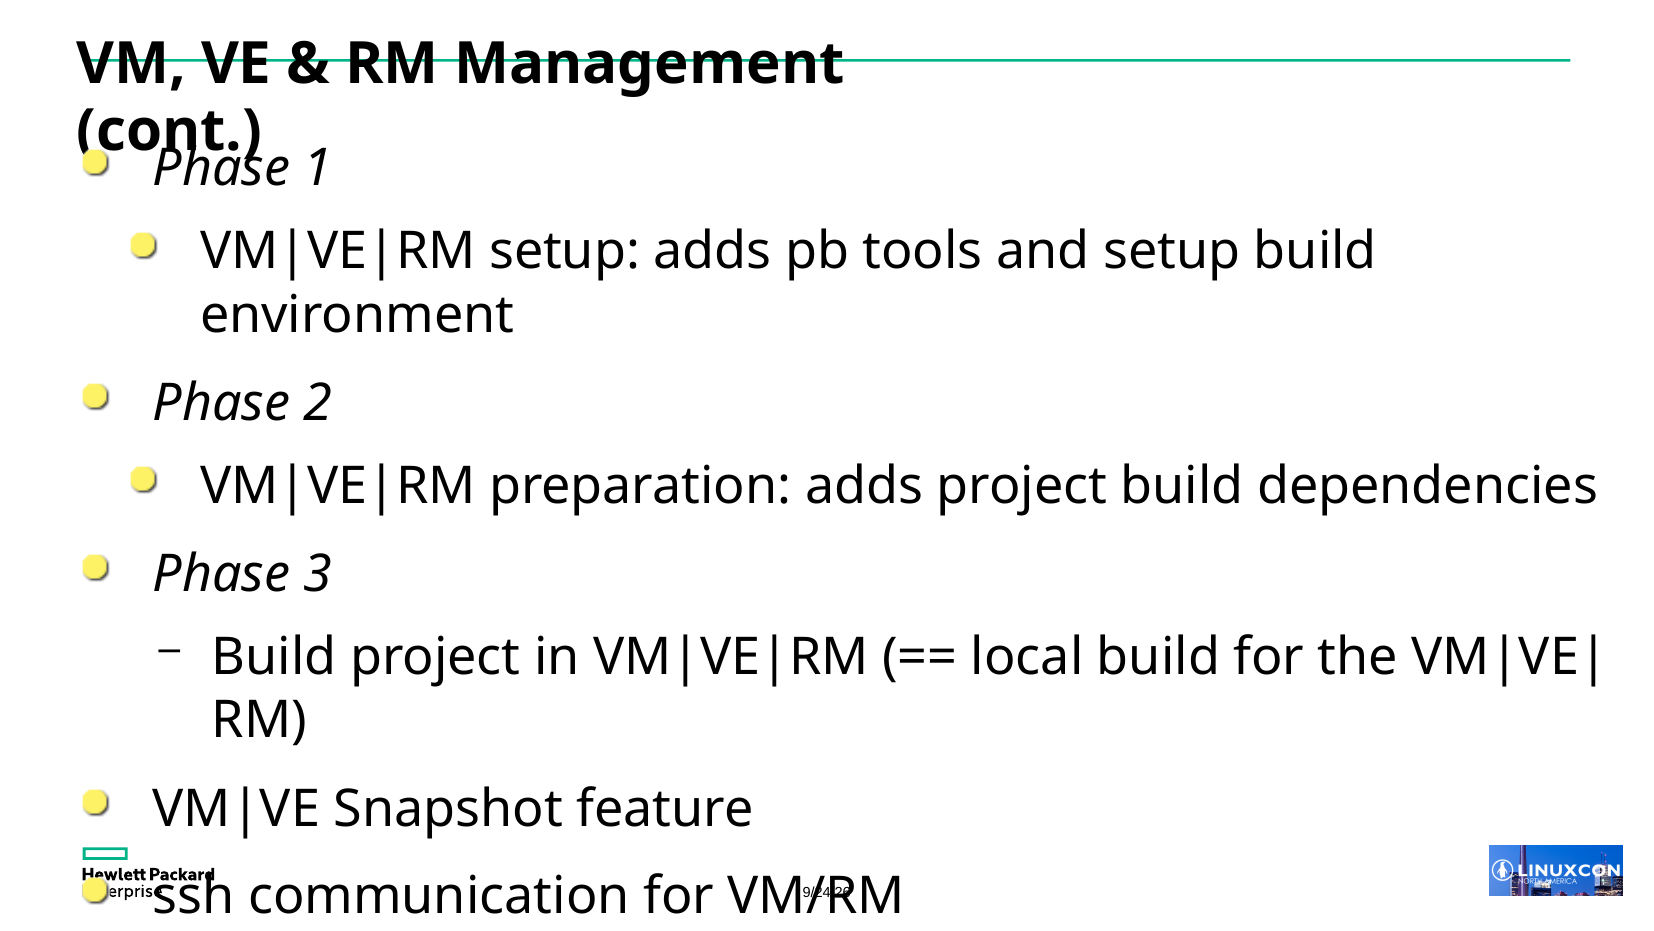

# VM, VE & RM Management (cont.)
Phase 1
VM|VE|RM setup: adds pb tools and setup build environment
Phase 2
VM|VE|RM preparation: adds project build dependencies
Phase 3
Build project in VM|VE|RM (== local build for the VM|VE|RM)
VM|VE Snapshot feature
ssh communication for VM/RM